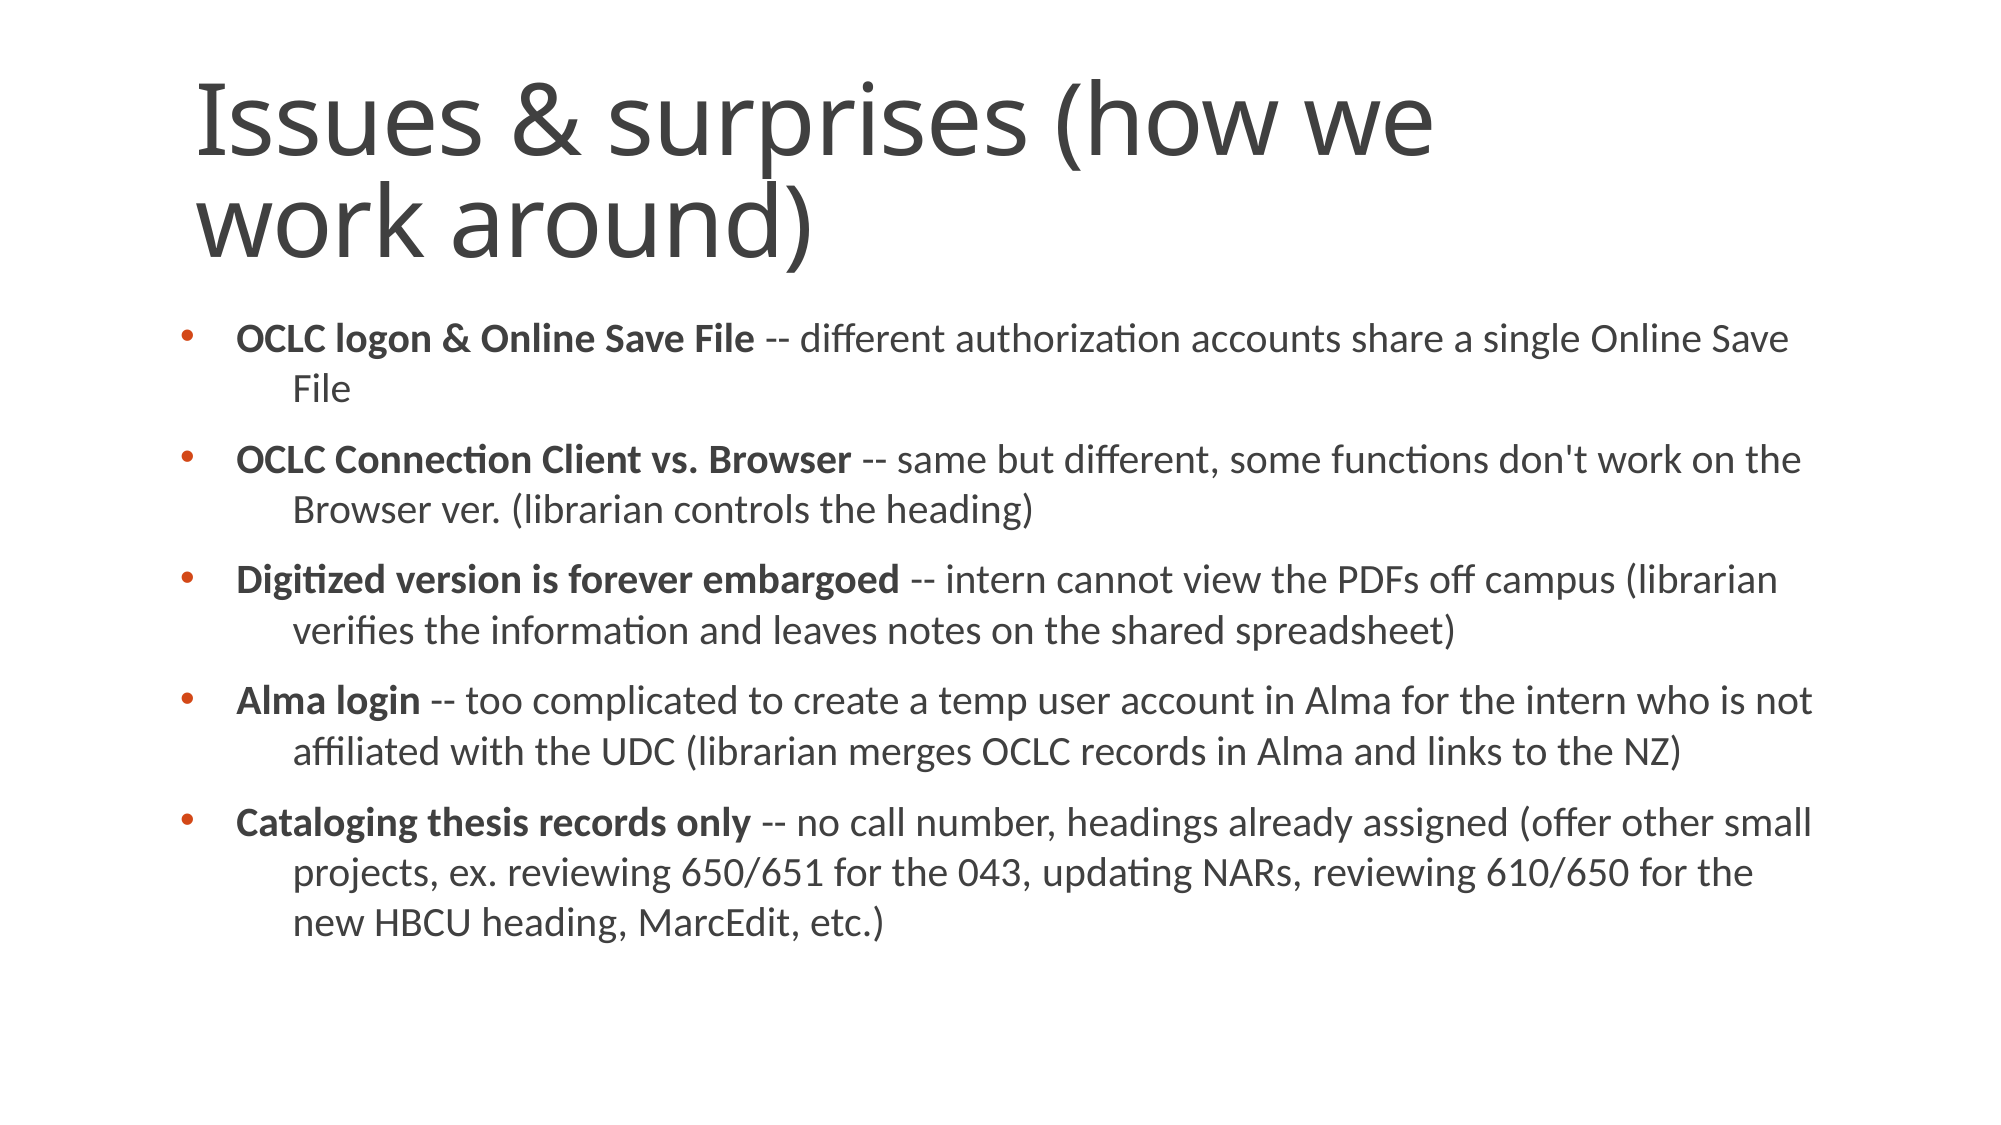

# Issues & surprises (how we work around)
OCLC logon & Online Save File -- different authorization accounts share a single Online Save File
OCLC Connection Client vs. Browser -- same but different, some functions don't work on the Browser ver. (librarian controls the heading)
Digitized version is forever embargoed -- intern cannot view the PDFs off campus (librarian verifies the information and leaves notes on the shared spreadsheet)
Alma login -- too complicated to create a temp user account in Alma for the intern who is not affiliated with the UDC (librarian merges OCLC records in Alma and links to the NZ)
Cataloging thesis records only -- no call number, headings already assigned (offer other small projects, ex. reviewing 650/651 for the 043, updating NARs, reviewing 610/650 for the new HBCU heading, MarcEdit, etc.)
2023 ALA Core Technical Services Workflow Efficiency Interest Group